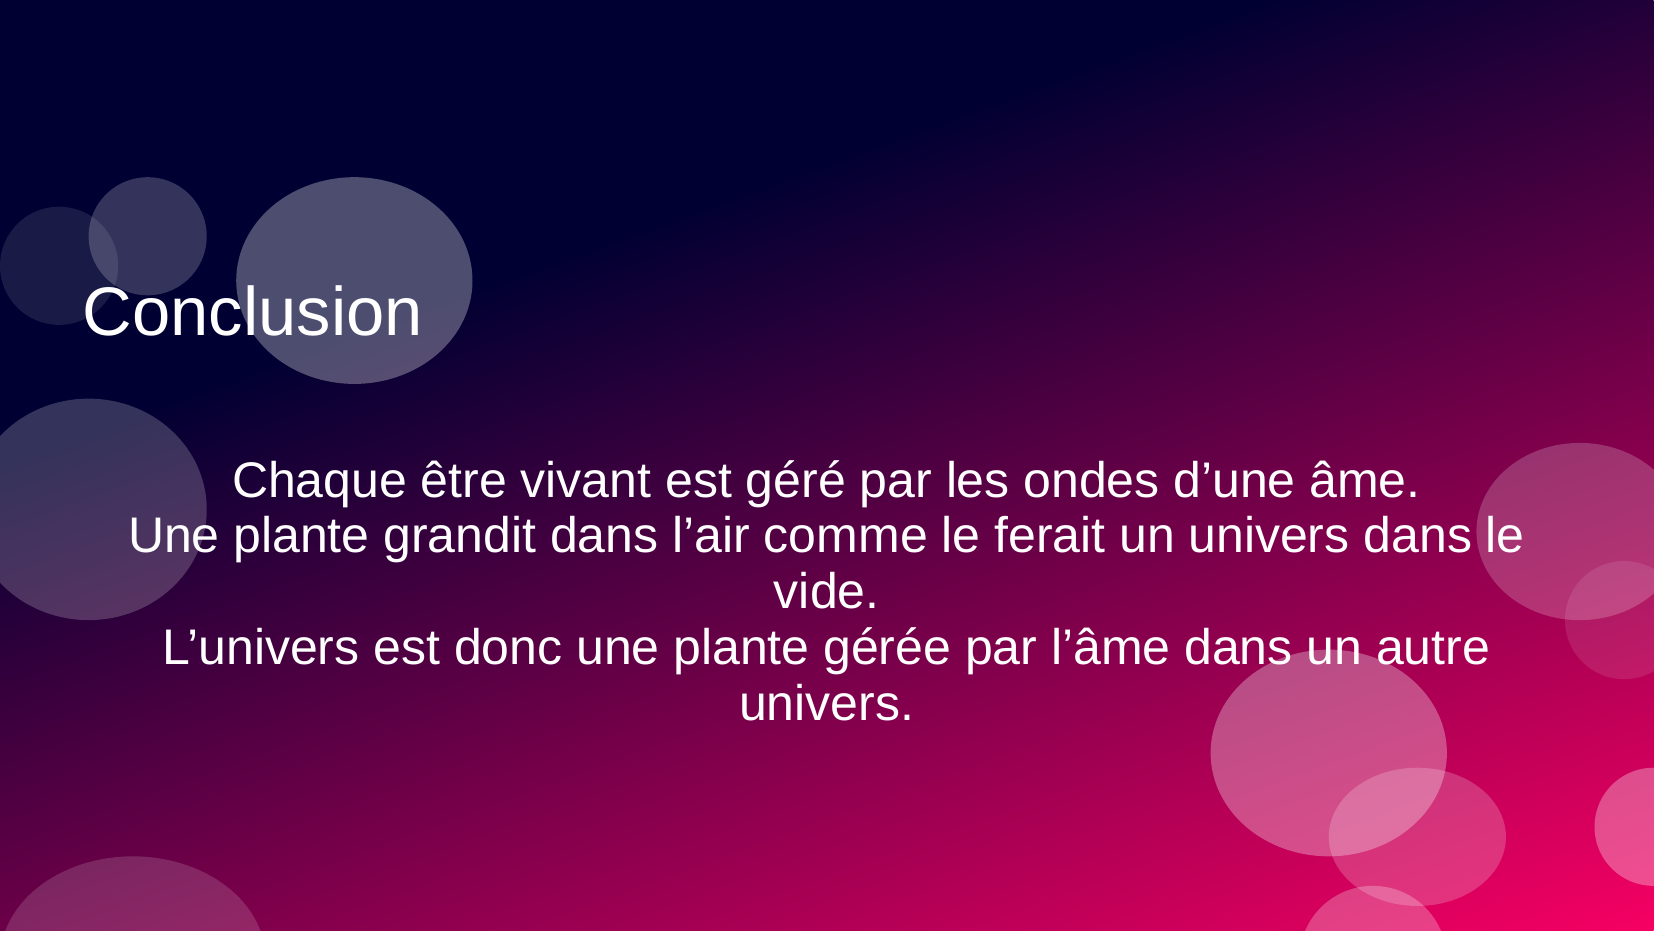

# Conclusion
Chaque être vivant est géré par les ondes d’une âme.
Une plante grandit dans l’air comme le ferait un univers dans le vide.
L’univers est donc une plante gérée par l’âme dans un autre univers.